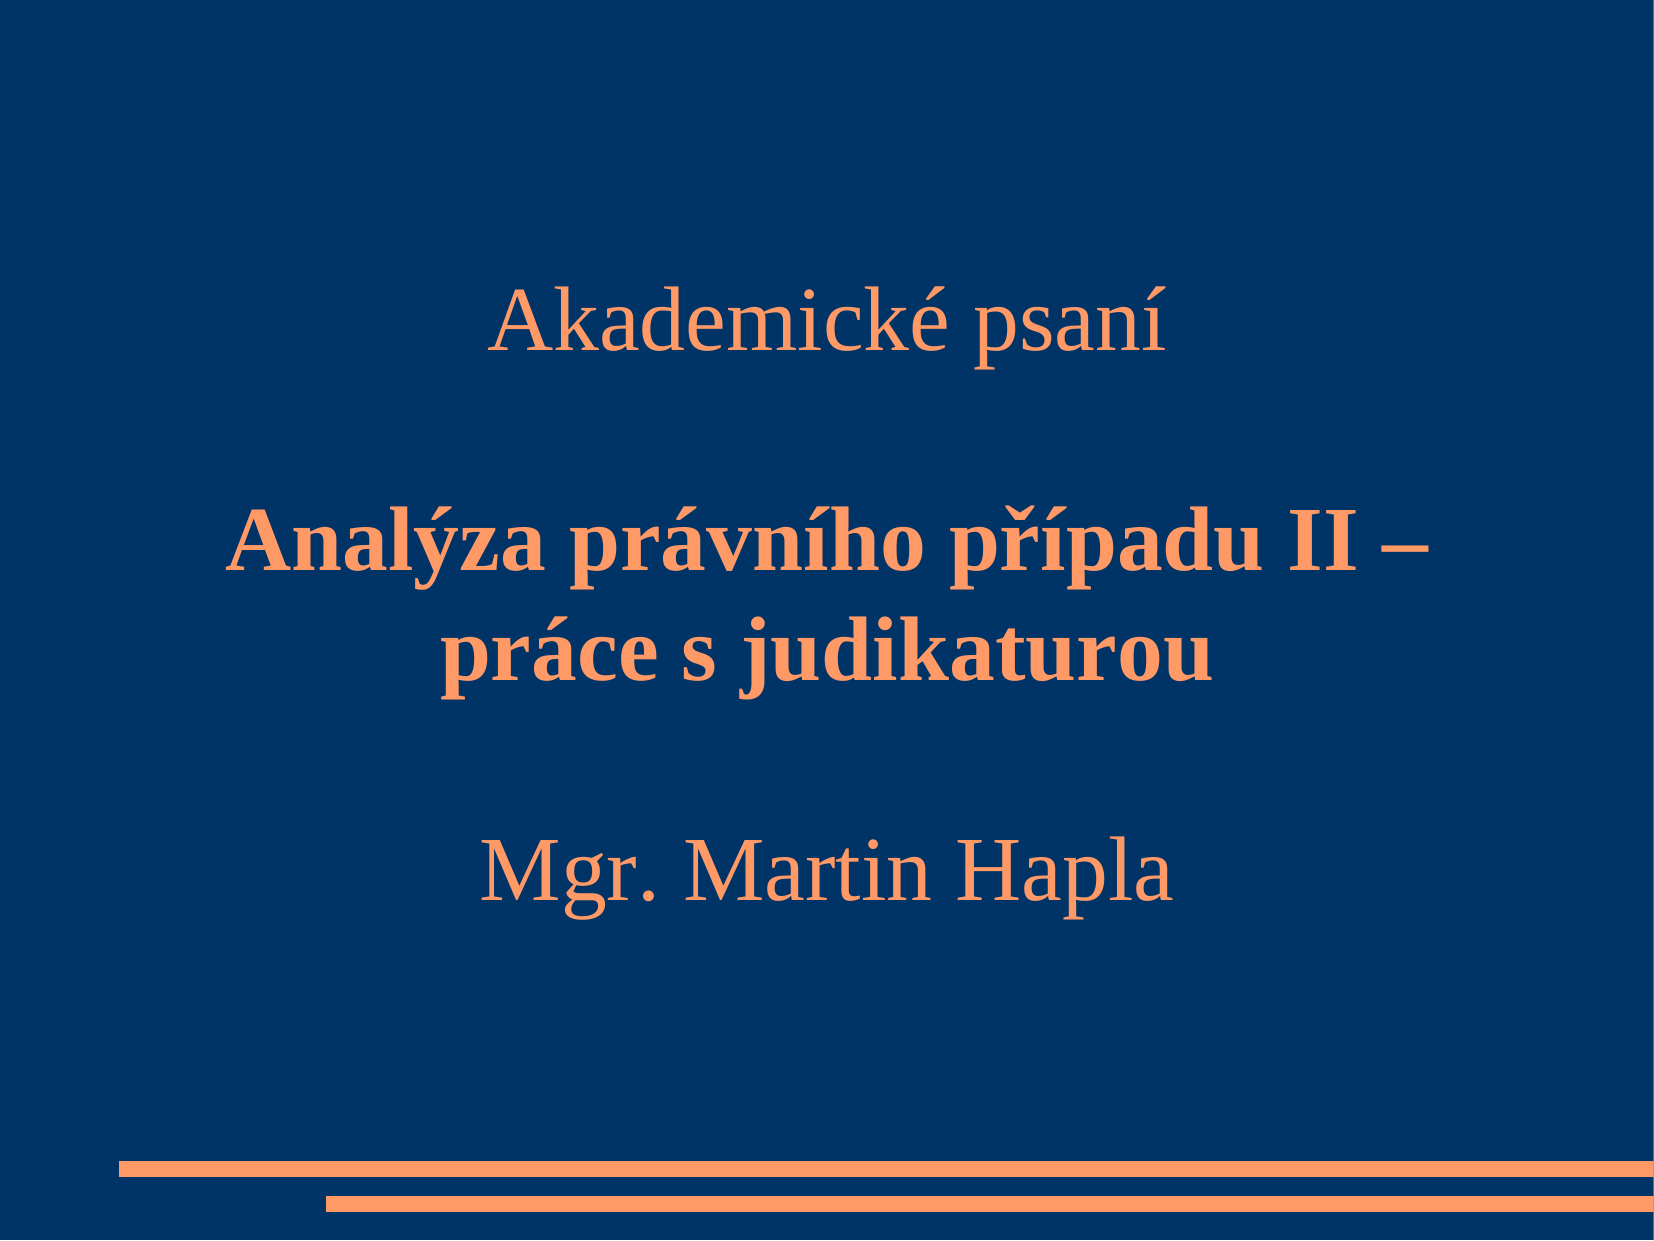

# Akademické psaní
Analýza právního případu II – práce s judikaturou
Mgr. Martin Hapla